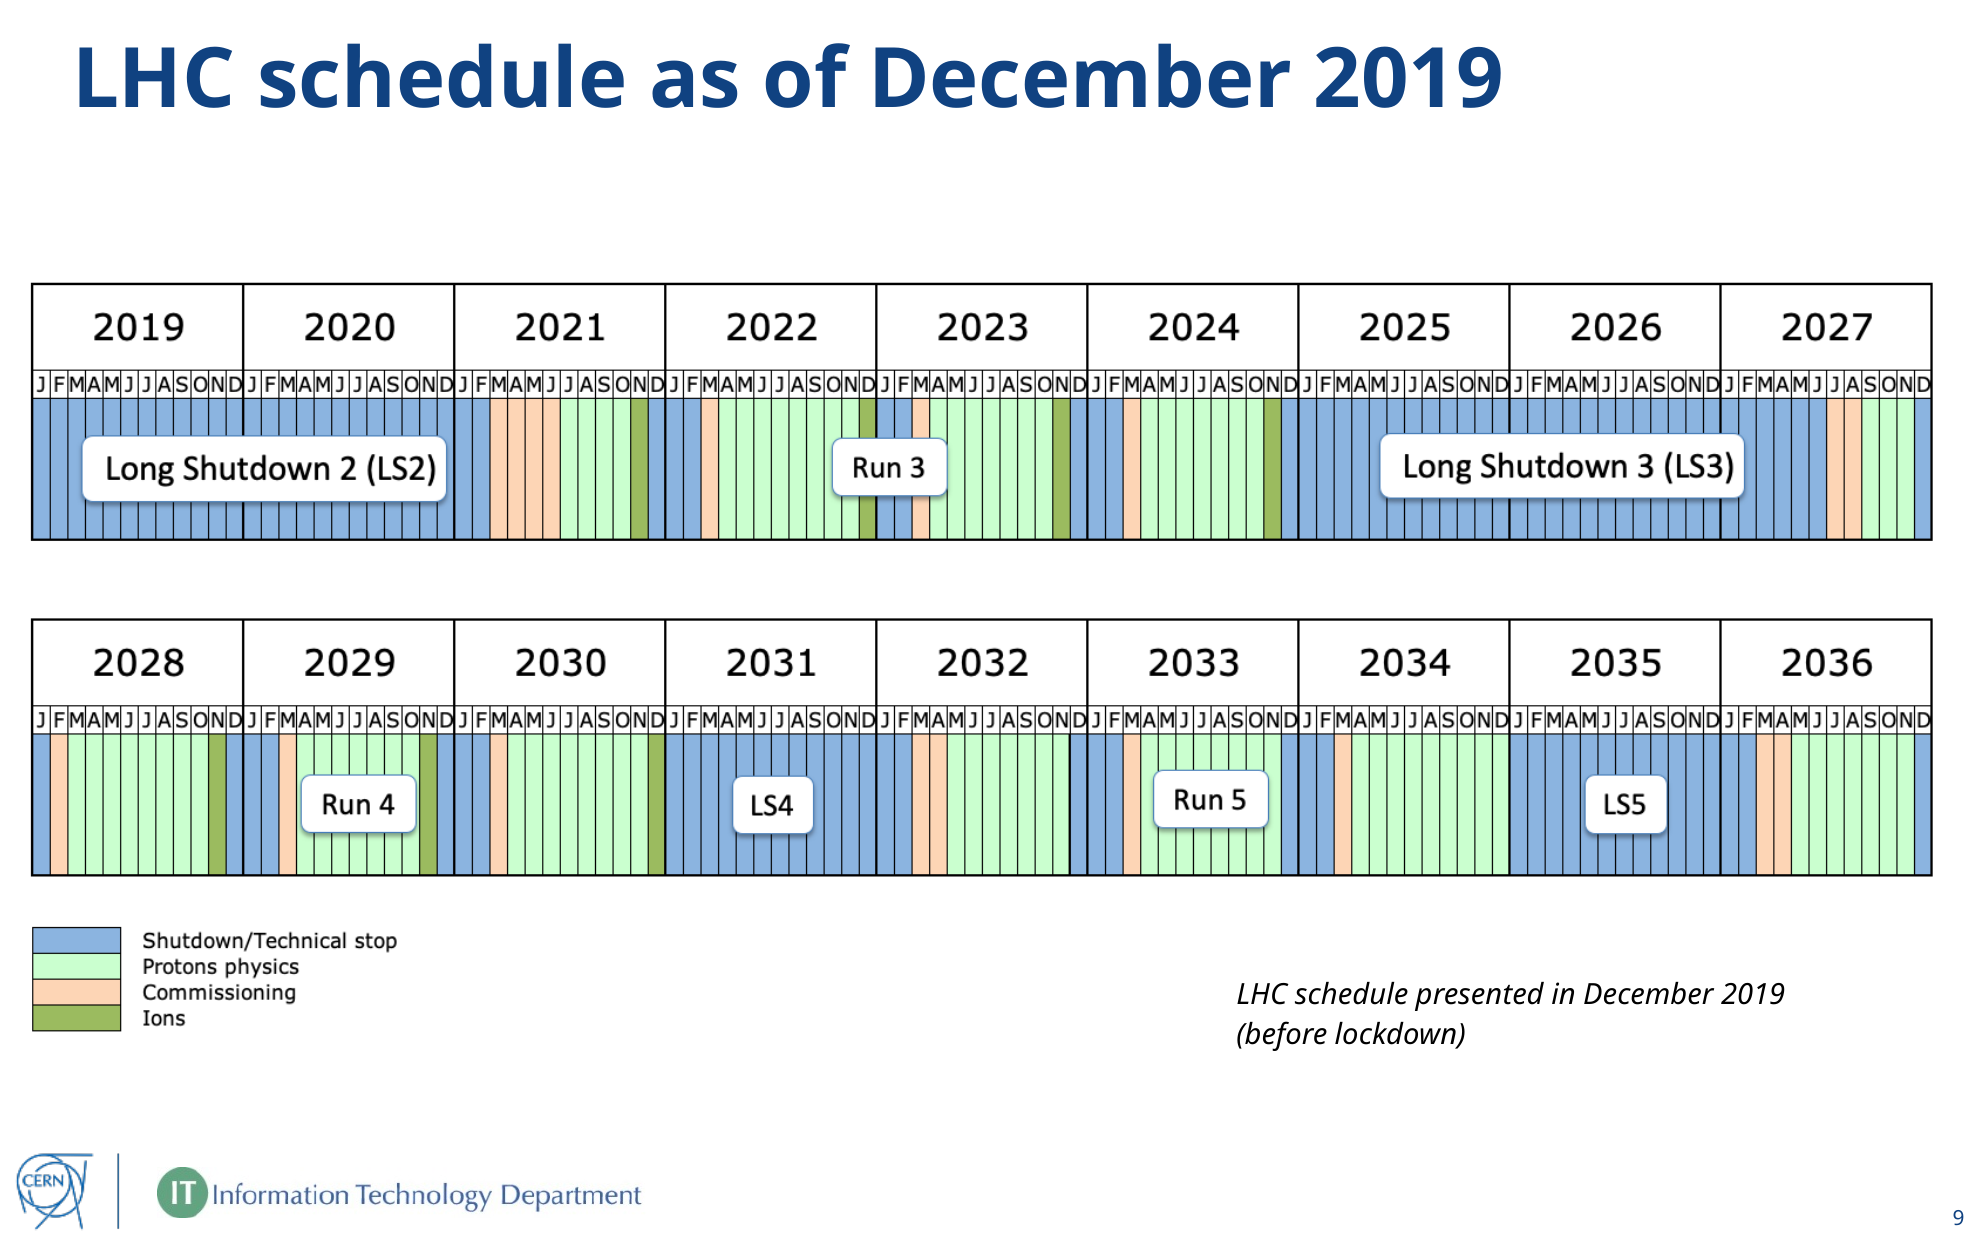

# LHC schedule as of December 2019
LHC schedule presented in December 2019
(before lockdown)